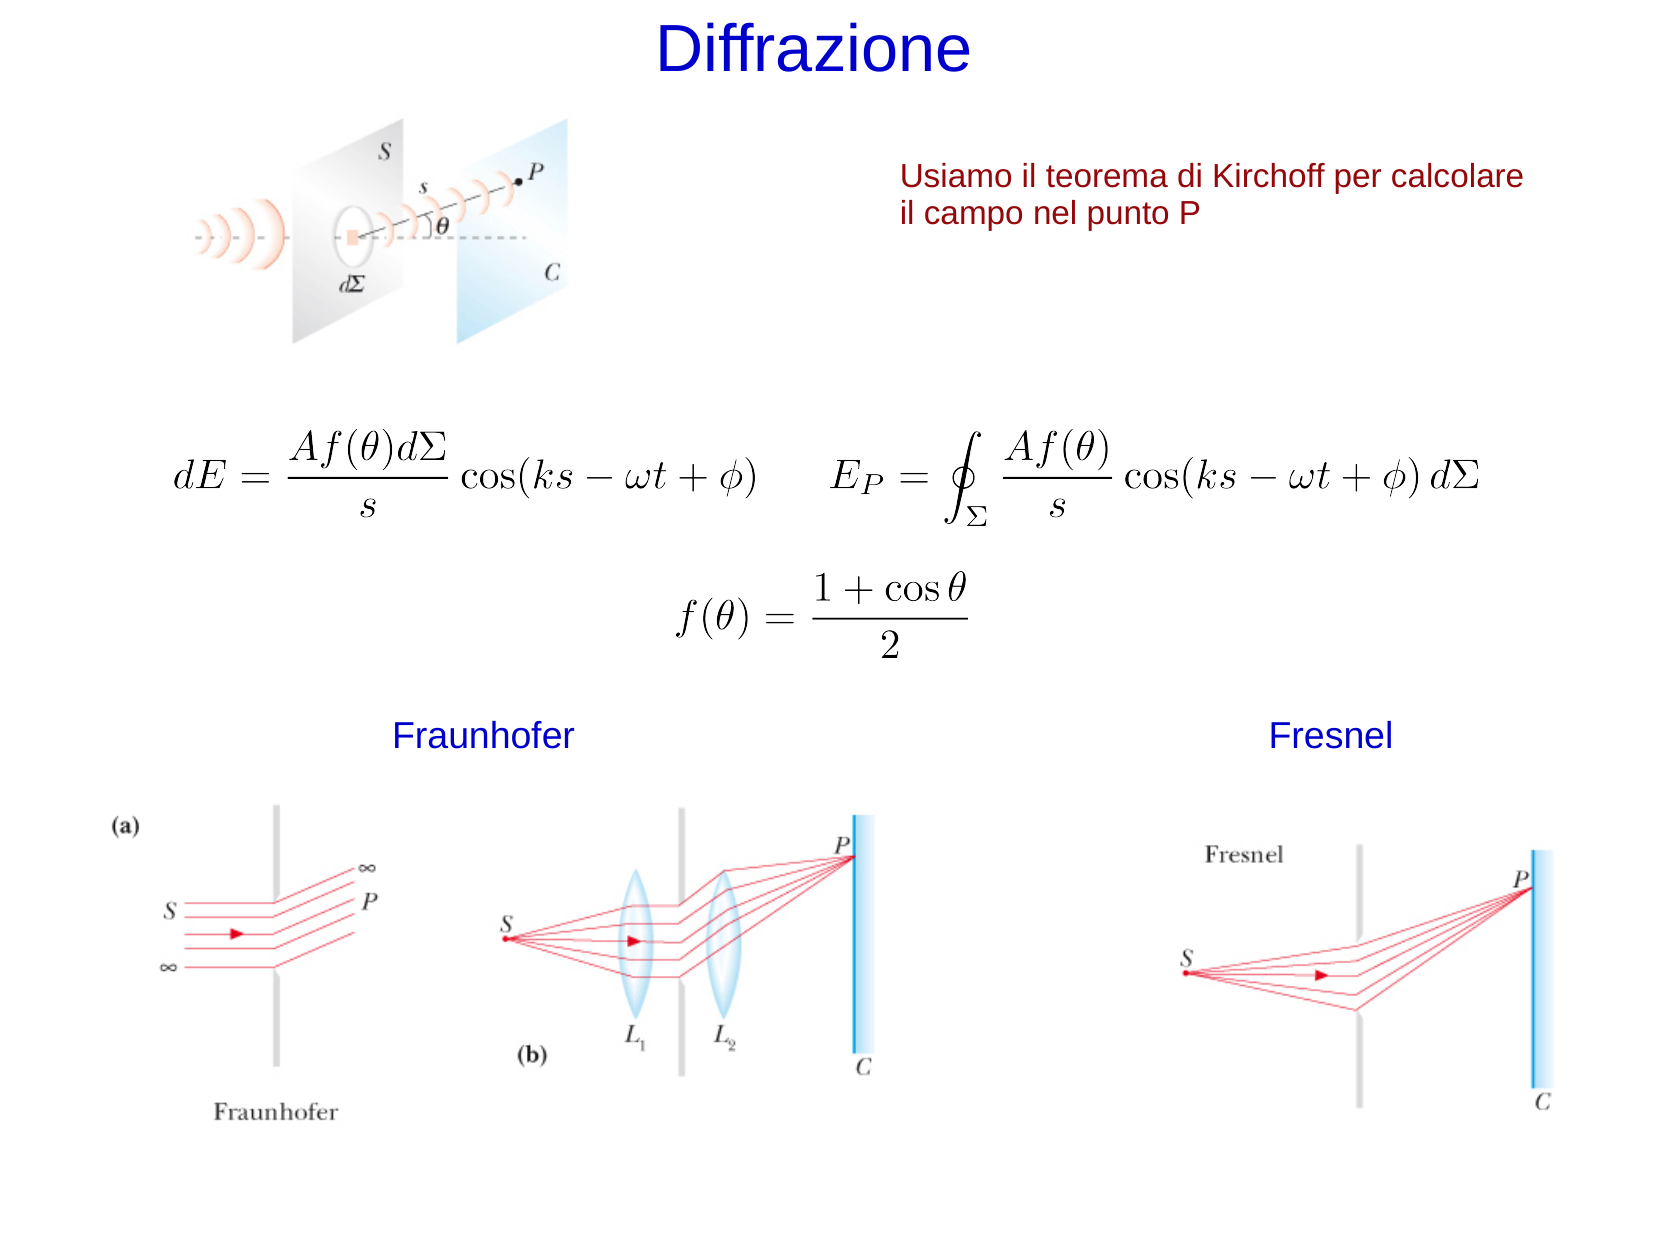

Diffrazione
Usiamo il teorema di Kirchoff per calcolare il campo nel punto P
Fraunhofer
Fresnel